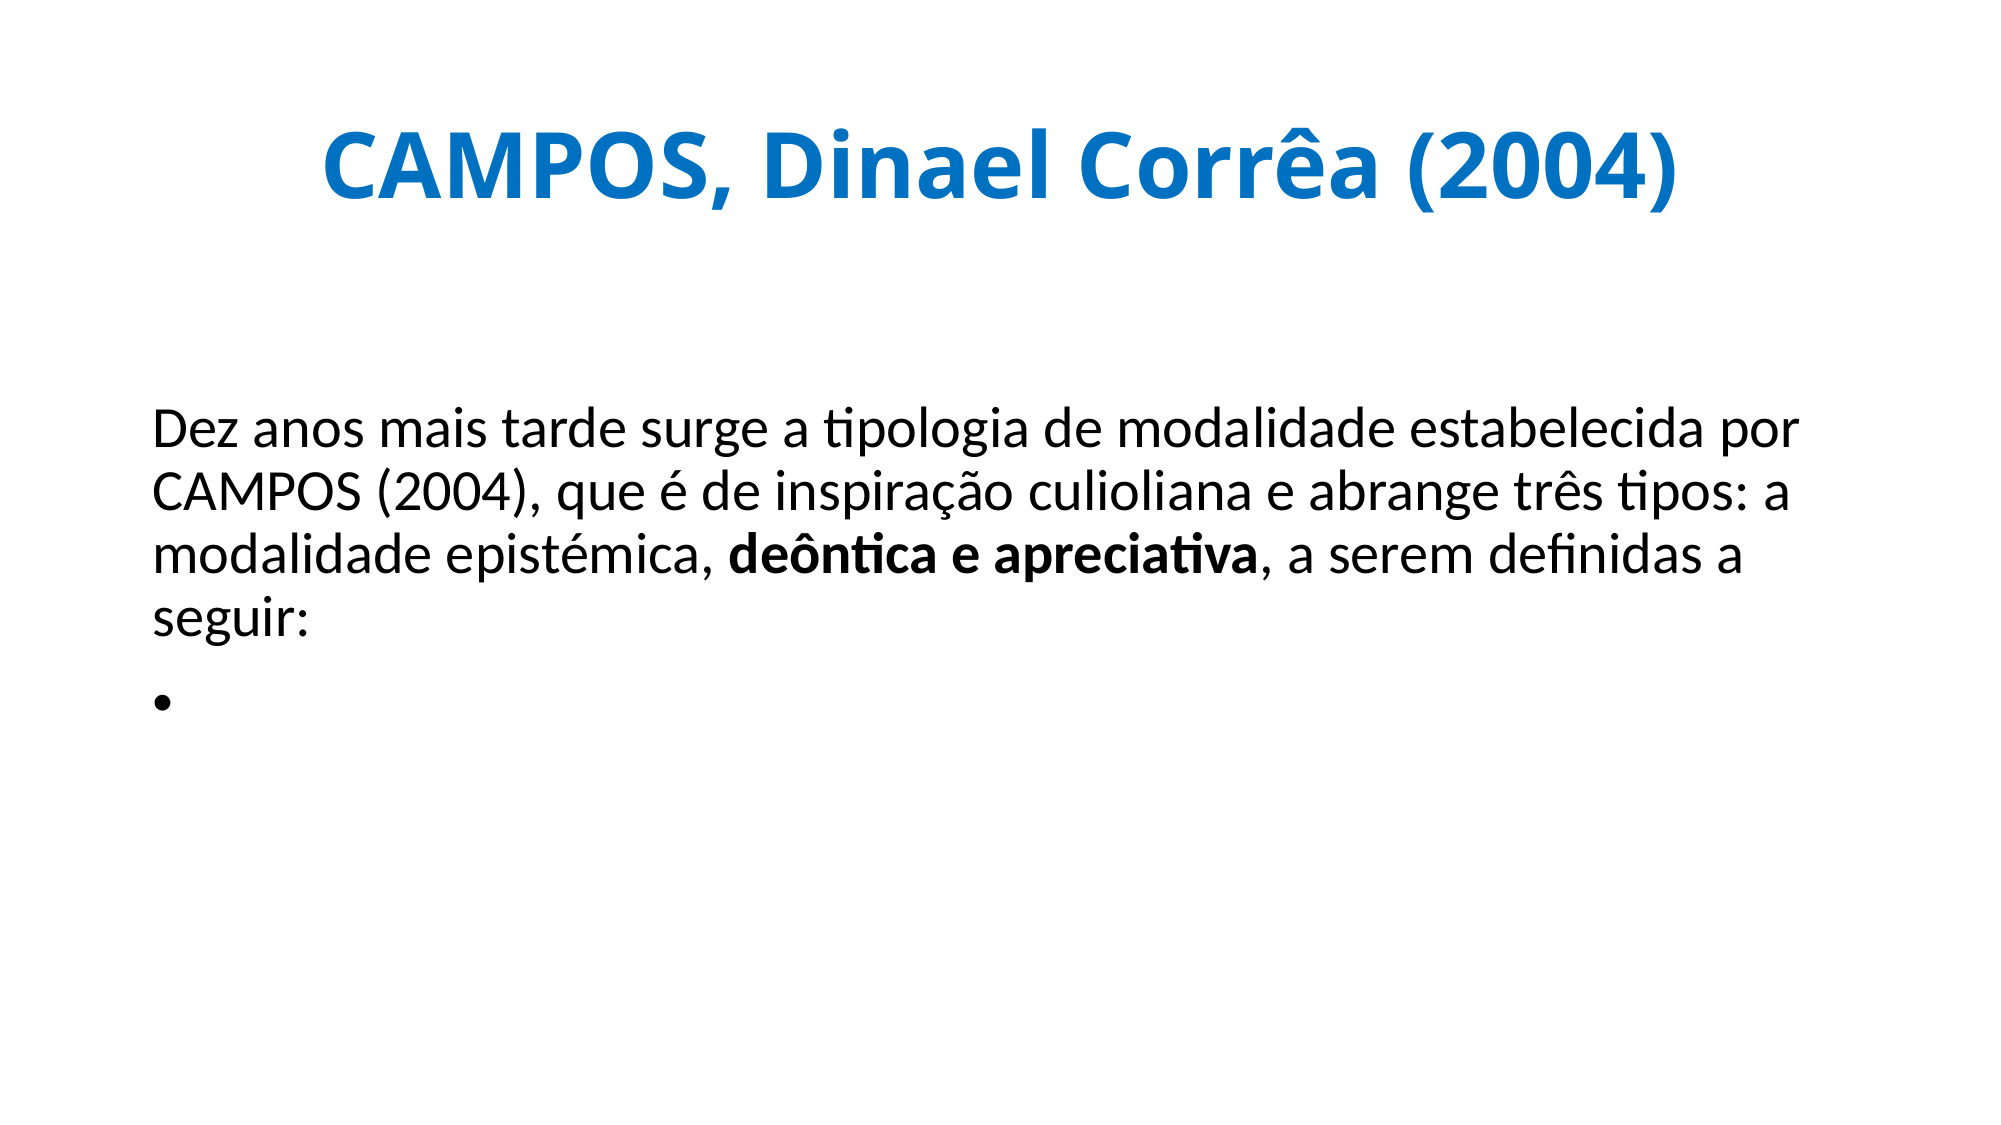

# CAMPOS, Dinael Corrêa (2004)
Dez anos mais tarde surge a tipologia de modalidade estabelecida por CAMPOS (2004), que é de inspiração culioliana e abrange três tipos: a modalidade epistémica, deôntica e apreciativa, a serem definidas a seguir: